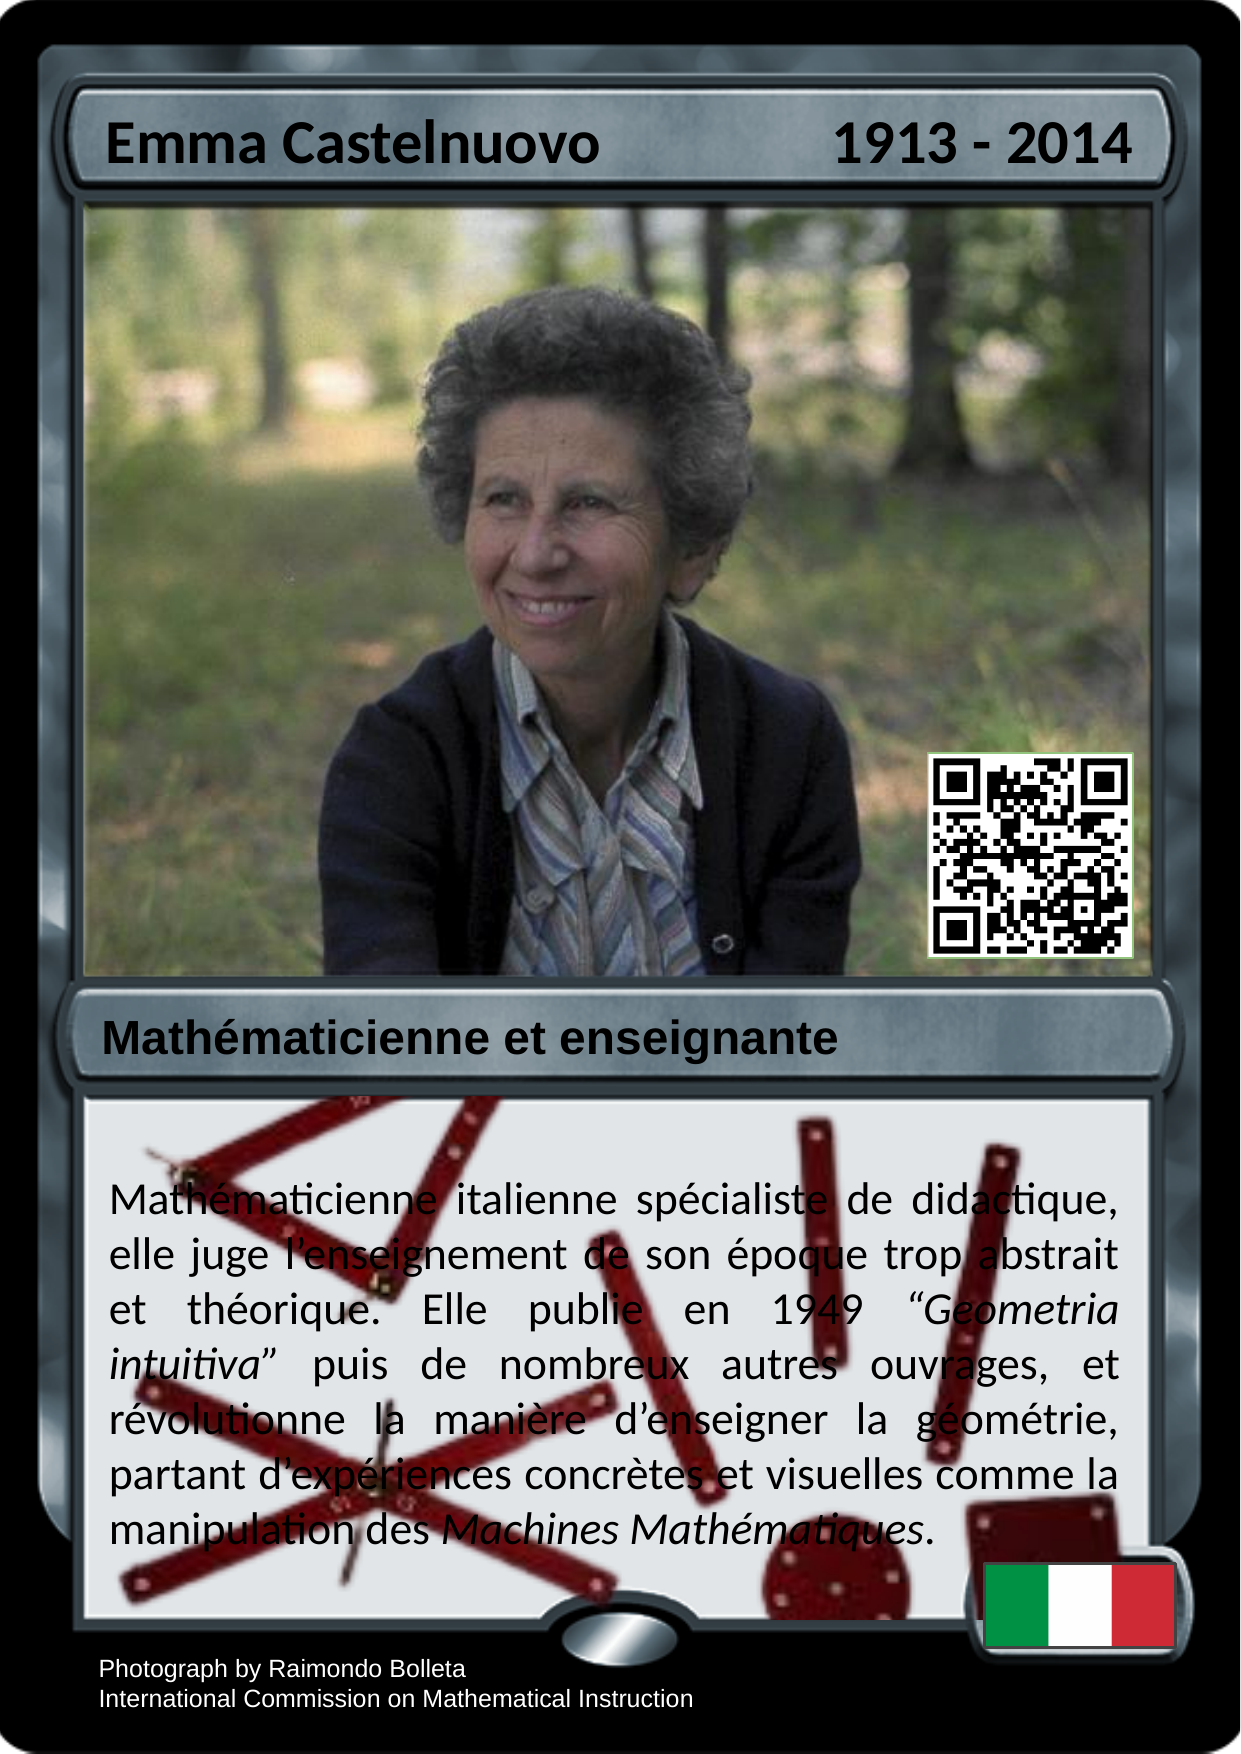

Emma Castelnuovo
1913 - 2014
Mathématicienne et enseignante
Mathématicienne italienne spécialiste de didactique, elle juge l’enseignement de son époque trop abstrait et théorique. Elle publie en 1949 “Geometria intuitiva” puis de nombreux autres ouvrages, et révolutionne la manière d’enseigner la géométrie, partant d’expériences concrètes et visuelles comme la manipulation des Machines Mathématiques.
Photograph by Raimondo Bolleta
International Commission on Mathematical Instruction